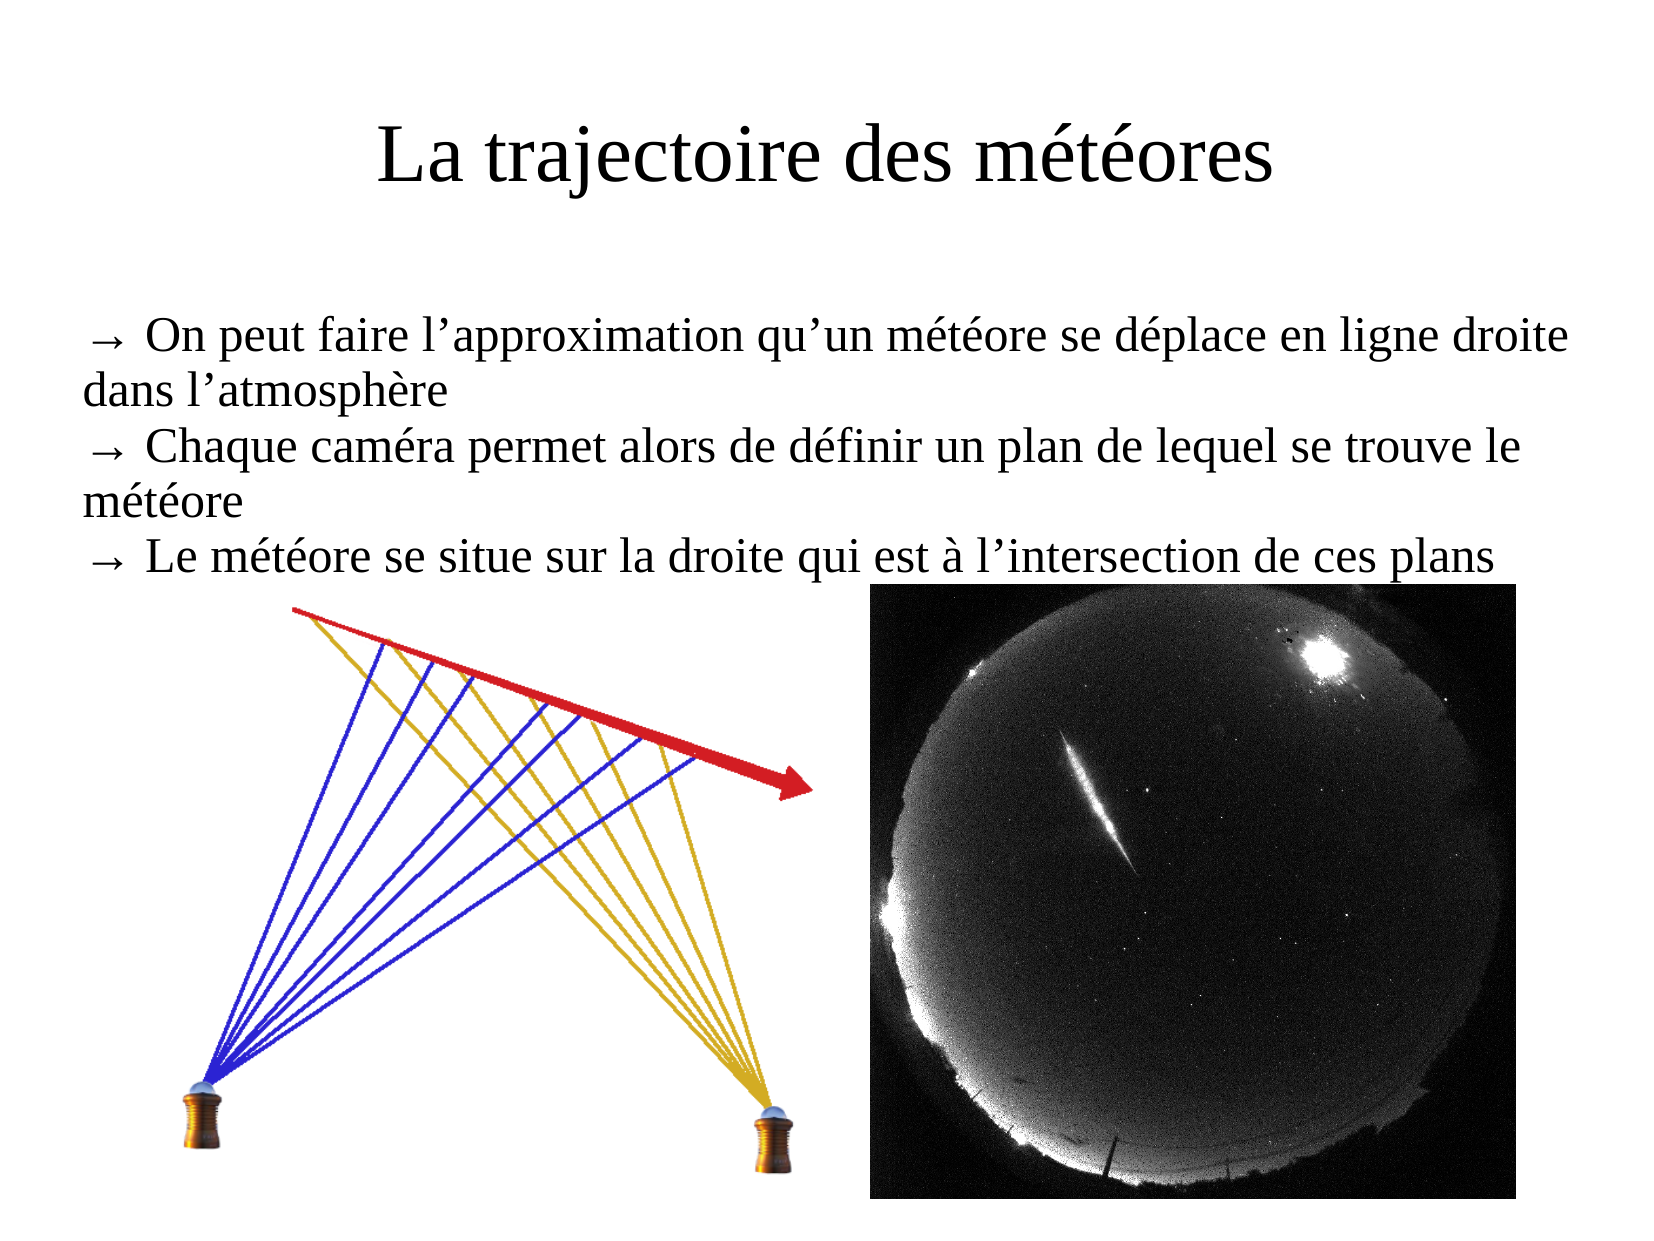

# La trajectoire des météores
→ On peut faire l’approximation qu’un météore se déplace en ligne droite dans l’atmosphère
→ Chaque caméra permet alors de définir un plan de lequel se trouve le météore
→ Le météore se situe sur la droite qui est à l’intersection de ces plans